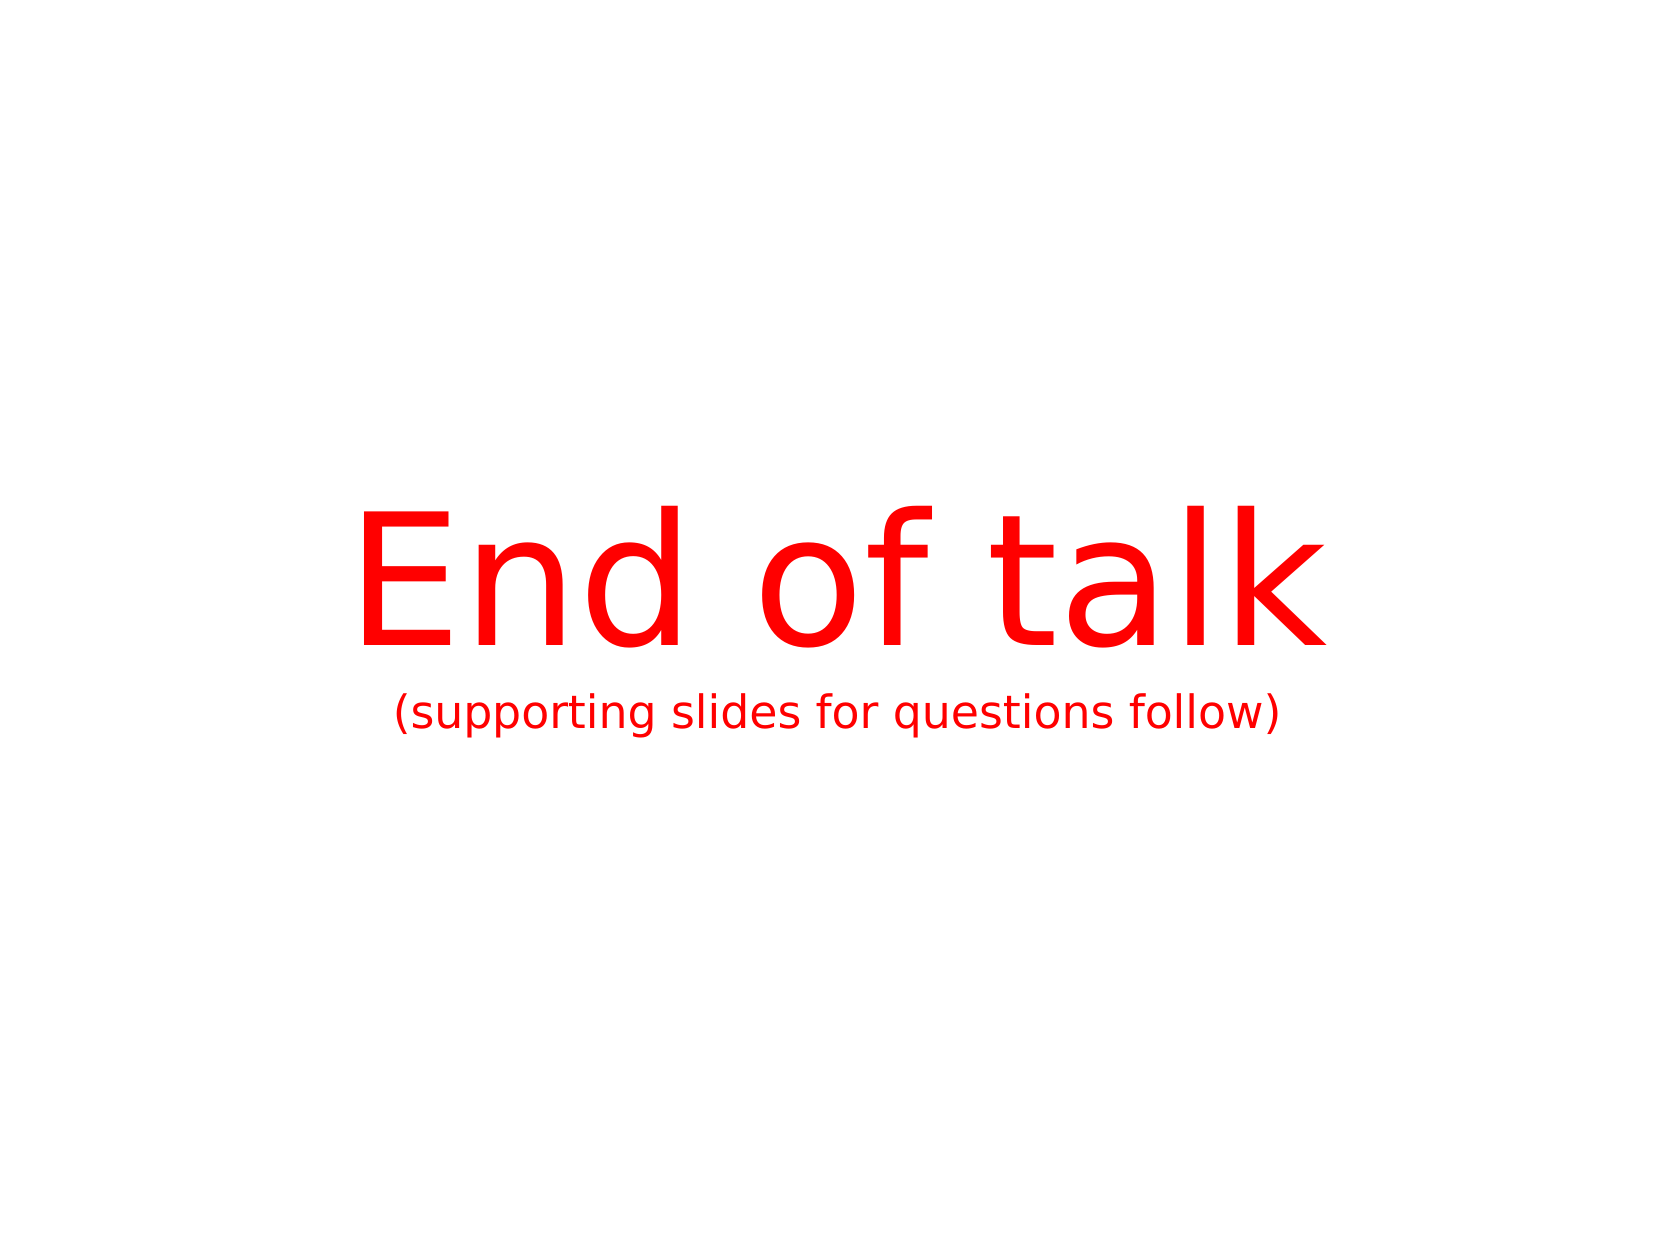

# End of talk (supporting slides for questions follow)